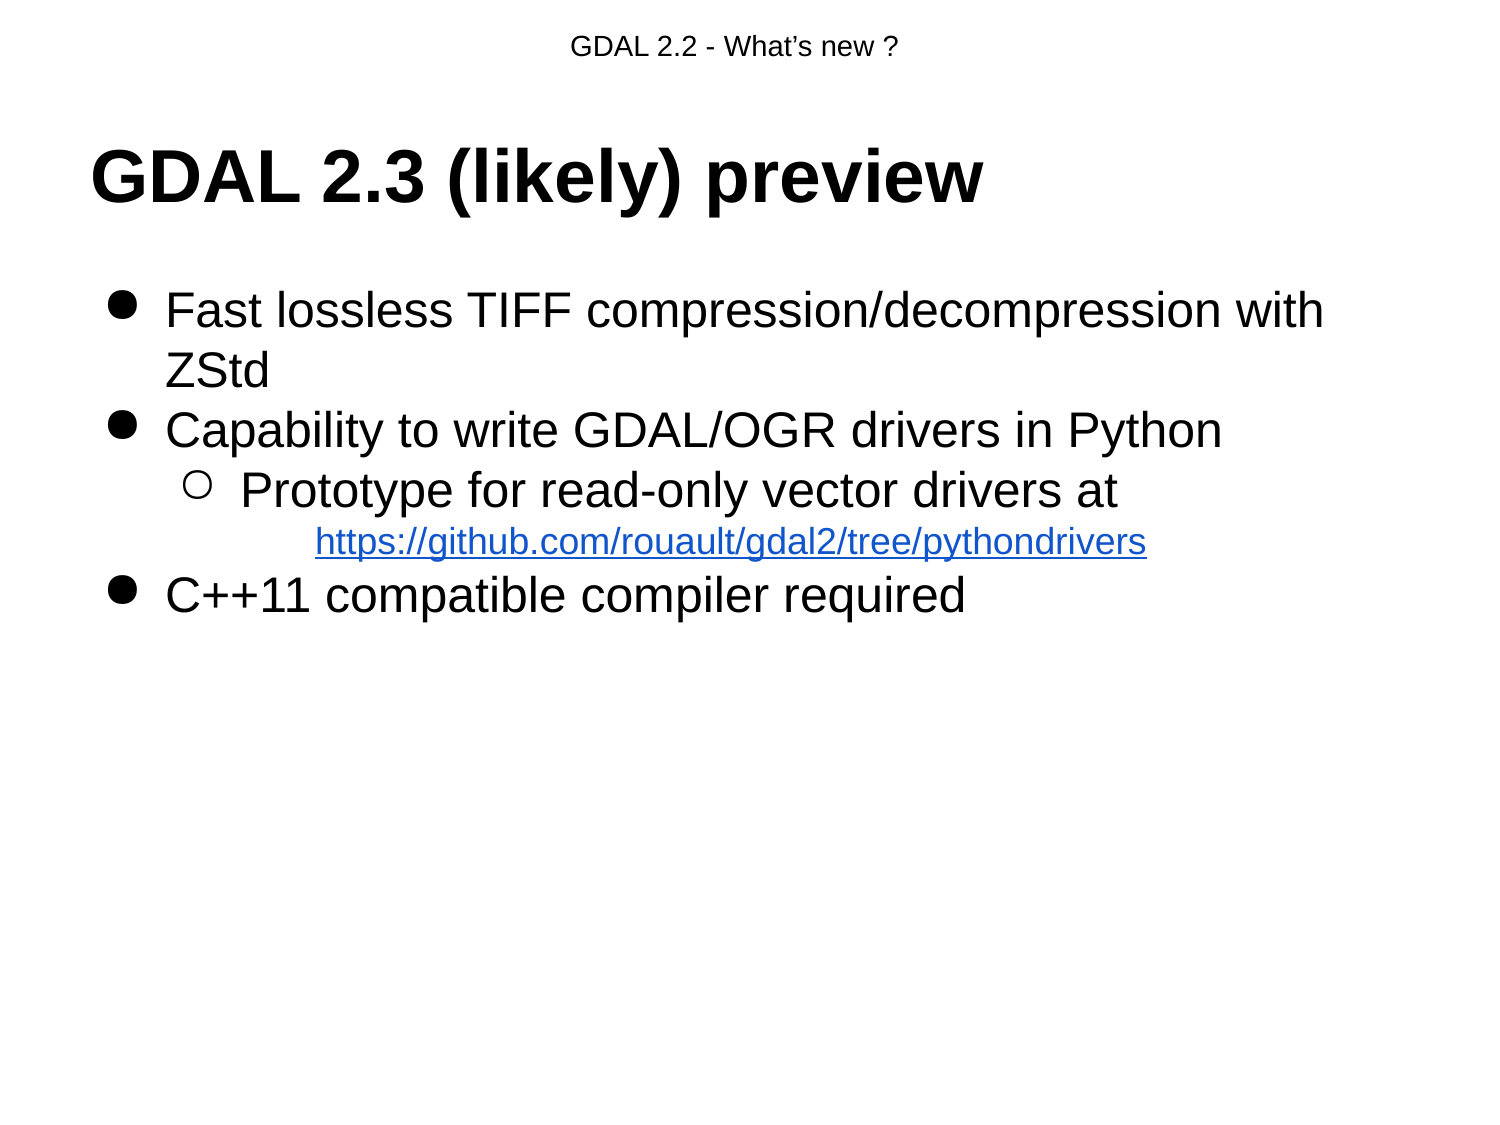

# GDAL 2.3 (likely) preview
Fast lossless TIFF compression/decompression with ZStd
Capability to write GDAL/OGR drivers in Python
Prototype for read-only vector drivers at
https://github.com/rouault/gdal2/tree/pythondrivers
C++11 compatible compiler required